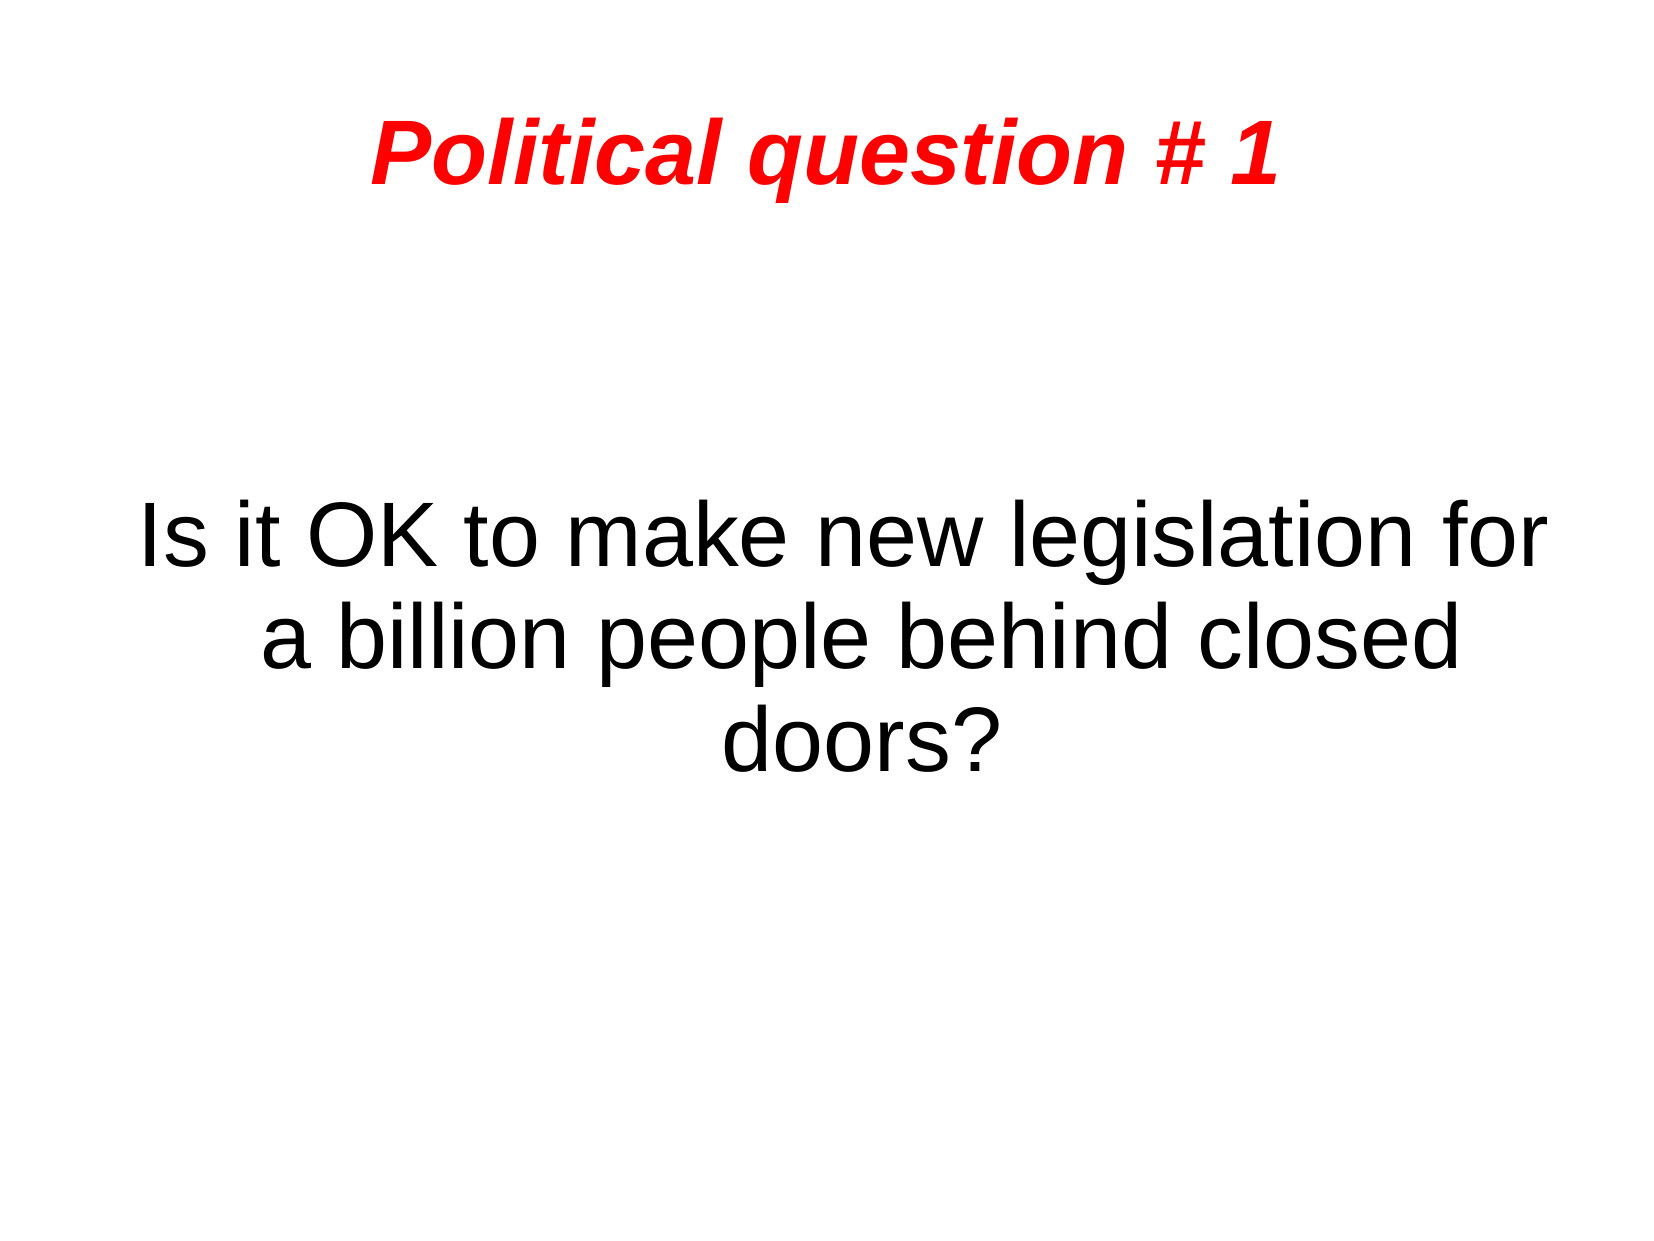

# Political question # 1
Is it OK to make new legislation for a billion people behind closed doors?